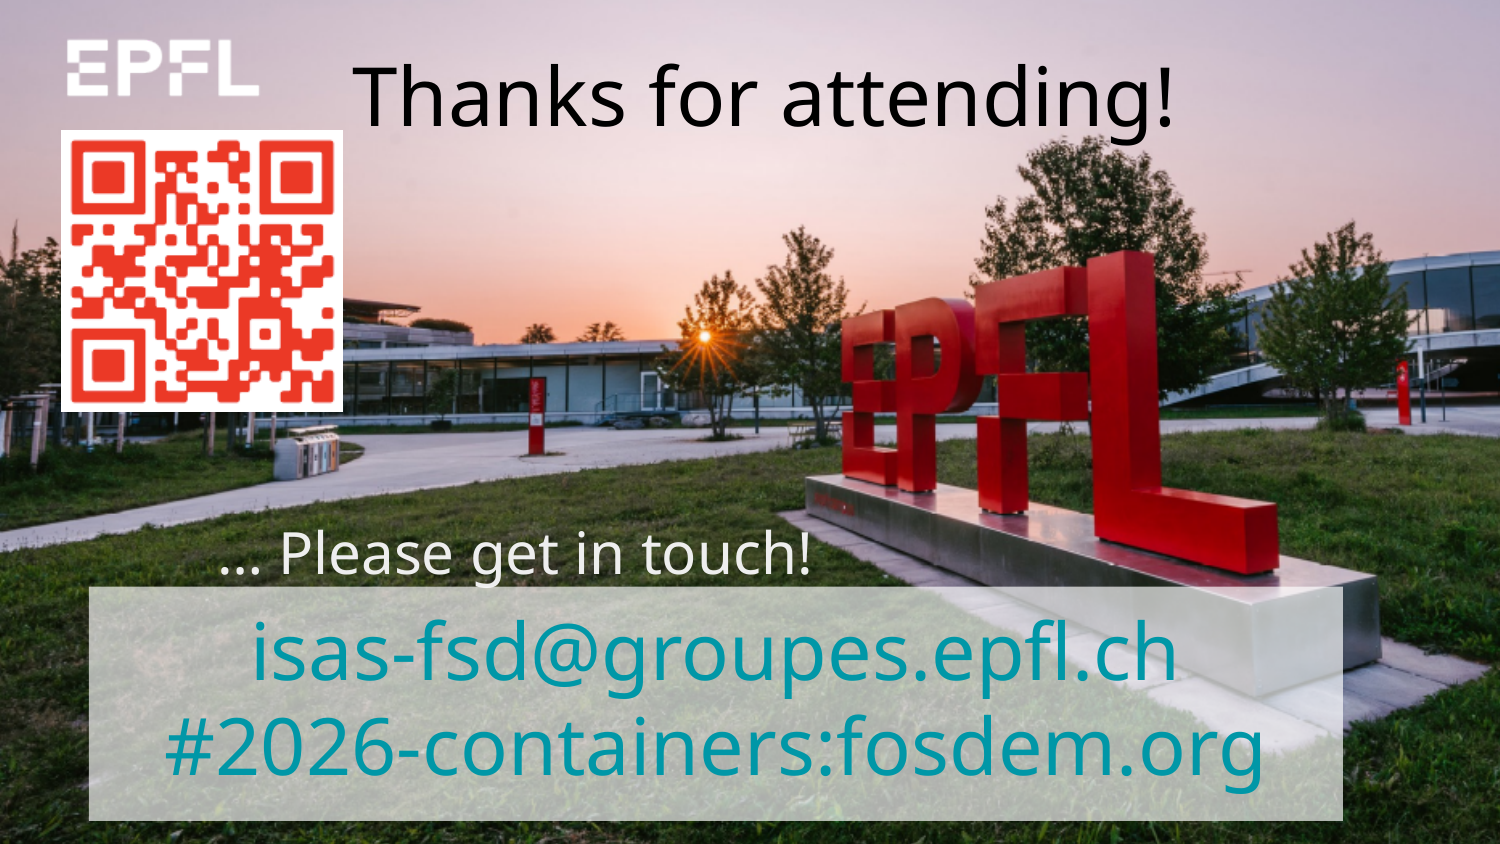

# Thanks for attending!
… Please get in touch!
isas-fsd@groupes.epfl.ch
#2026-containers:fosdem.org